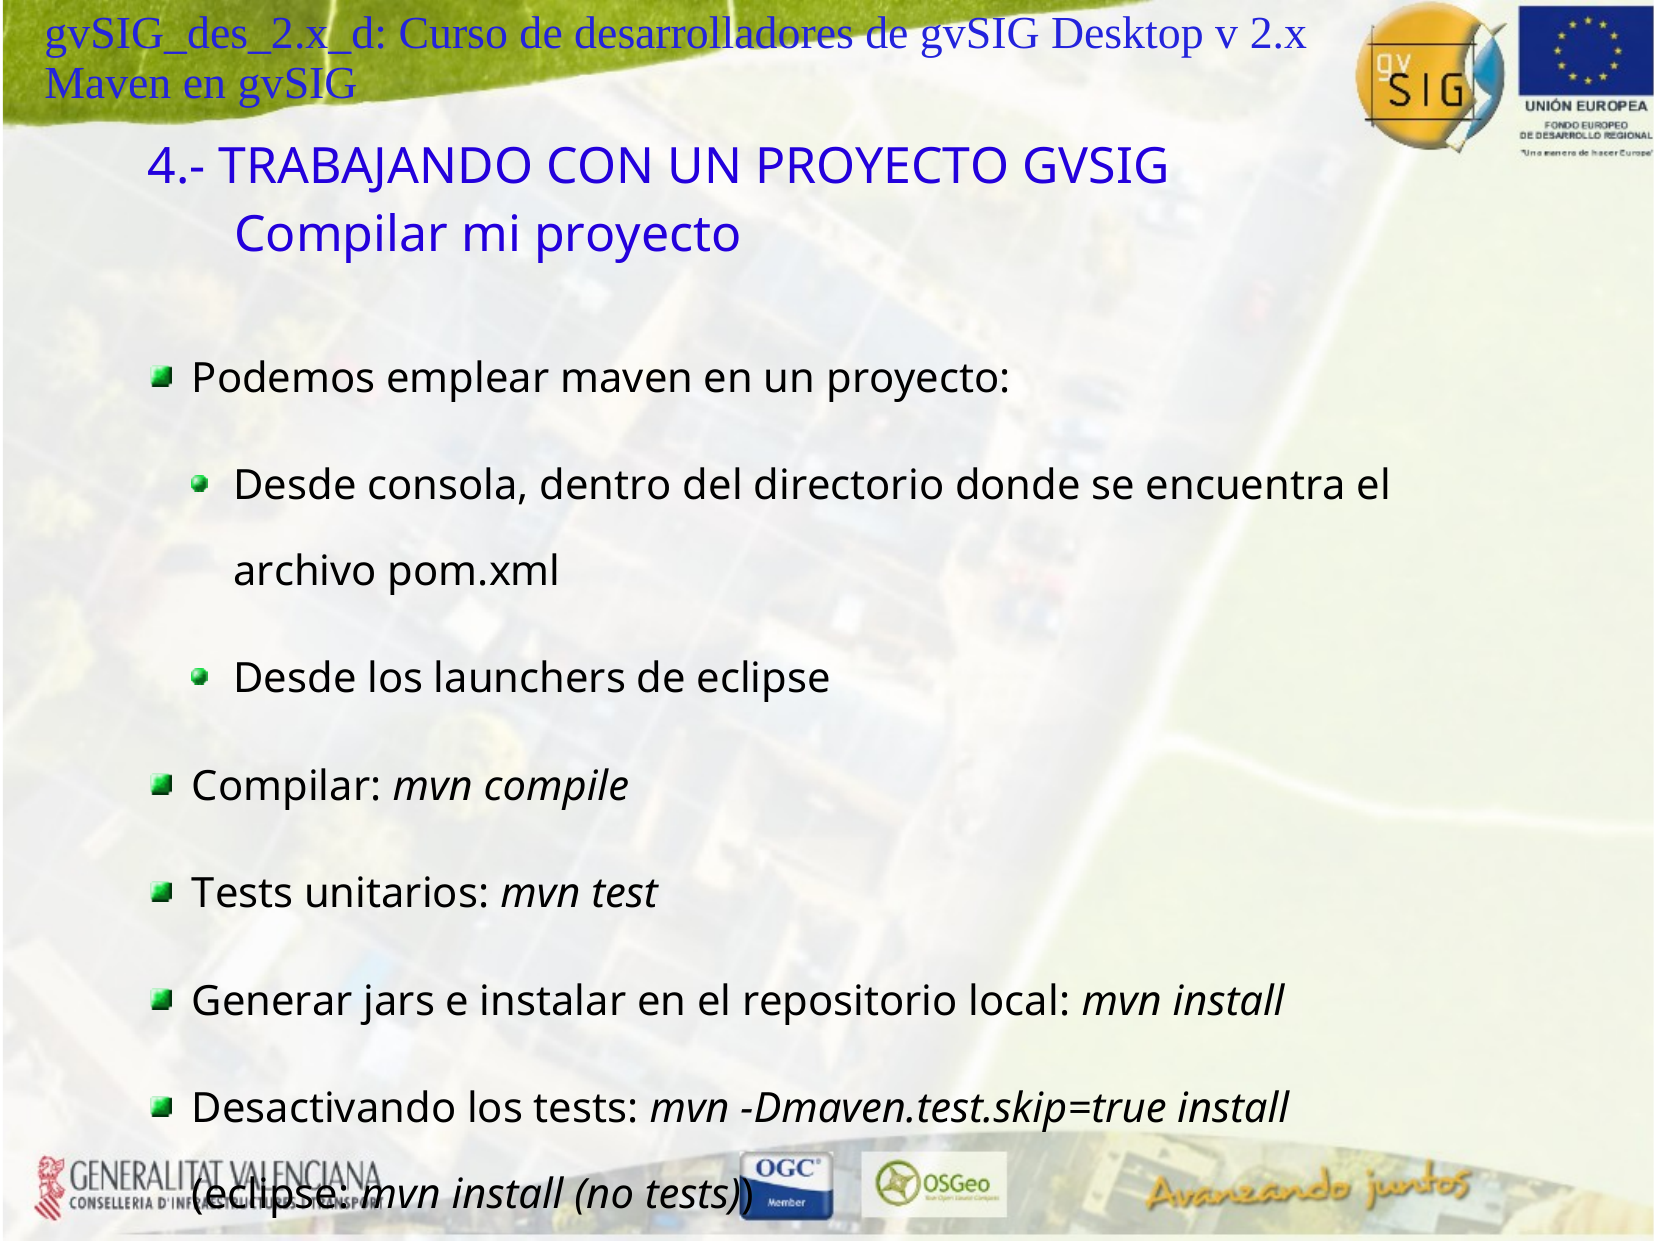

# 4.- TRABAJANDO CON UN PROYECTO GVSIG Compilar mi proyecto
Podemos emplear maven en un proyecto:
Desde consola, dentro del directorio donde se encuentra el archivo pom.xml
Desde los launchers de eclipse
Compilar: mvn compile
Tests unitarios: mvn test
Generar jars e instalar en el repositorio local: mvn install
Desactivando los tests: mvn -Dmaven.test.skip=true install
(eclipse: mvn install (no tests))